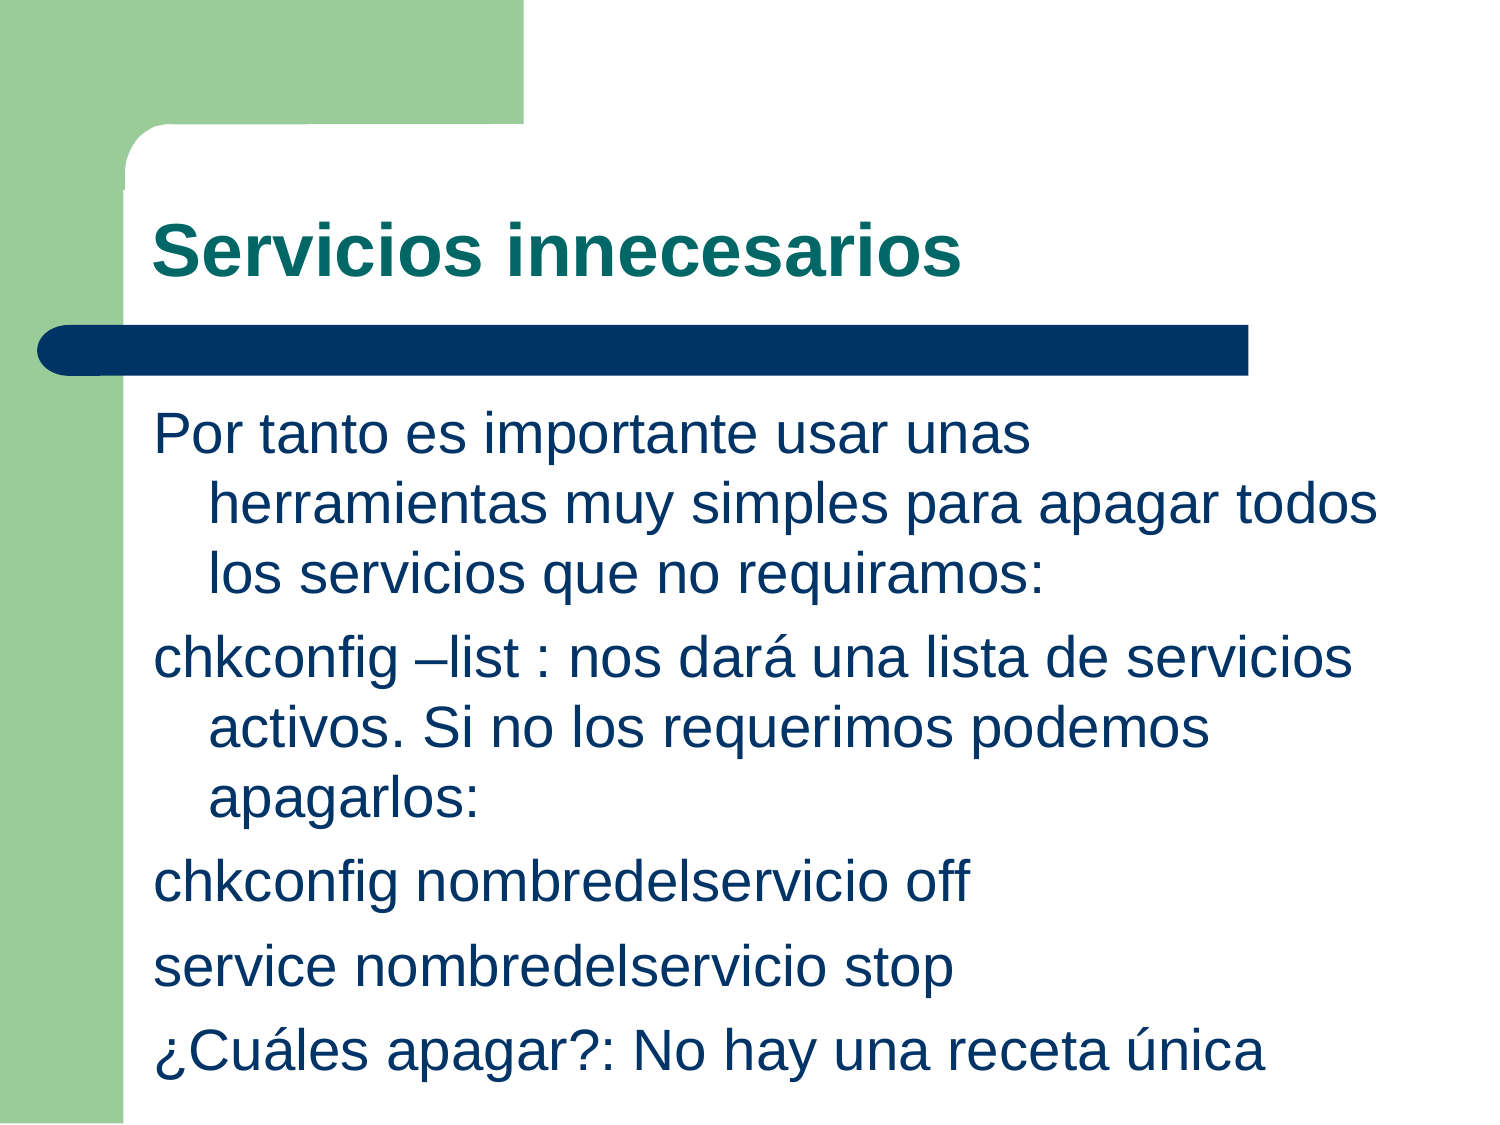

# Servicios innecesarios
Por tanto es importante usar unas herramientas muy simples para apagar todos los servicios que no requiramos:
chkconfig –list : nos dará una lista de servicios activos. Si no los requerimos podemos apagarlos:
chkconfig nombredelservicio off
service nombredelservicio stop
¿Cuáles apagar?: No hay una receta única